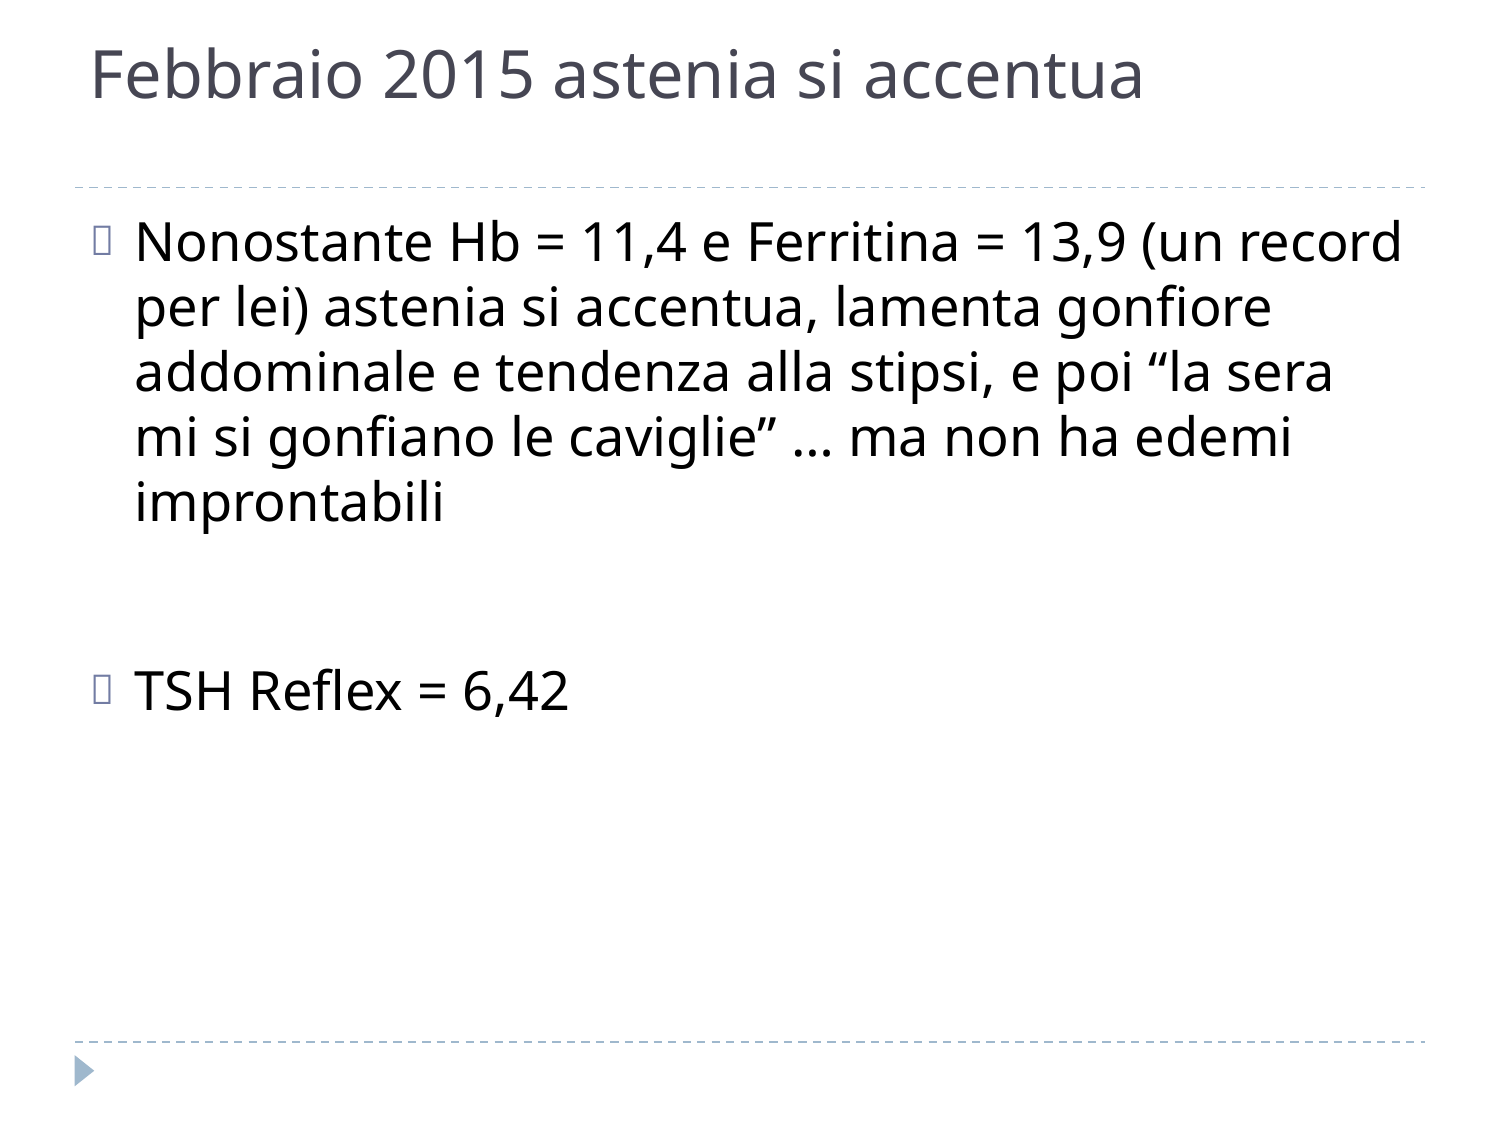

# Febbraio 2015 astenia si accentua
Nonostante Hb = 11,4 e Ferritina = 13,9 (un record per lei) astenia si accentua, lamenta gonfiore addominale e tendenza alla stipsi, e poi “la sera mi si gonfiano le caviglie” … ma non ha edemi improntabili
TSH Reflex = 6,42